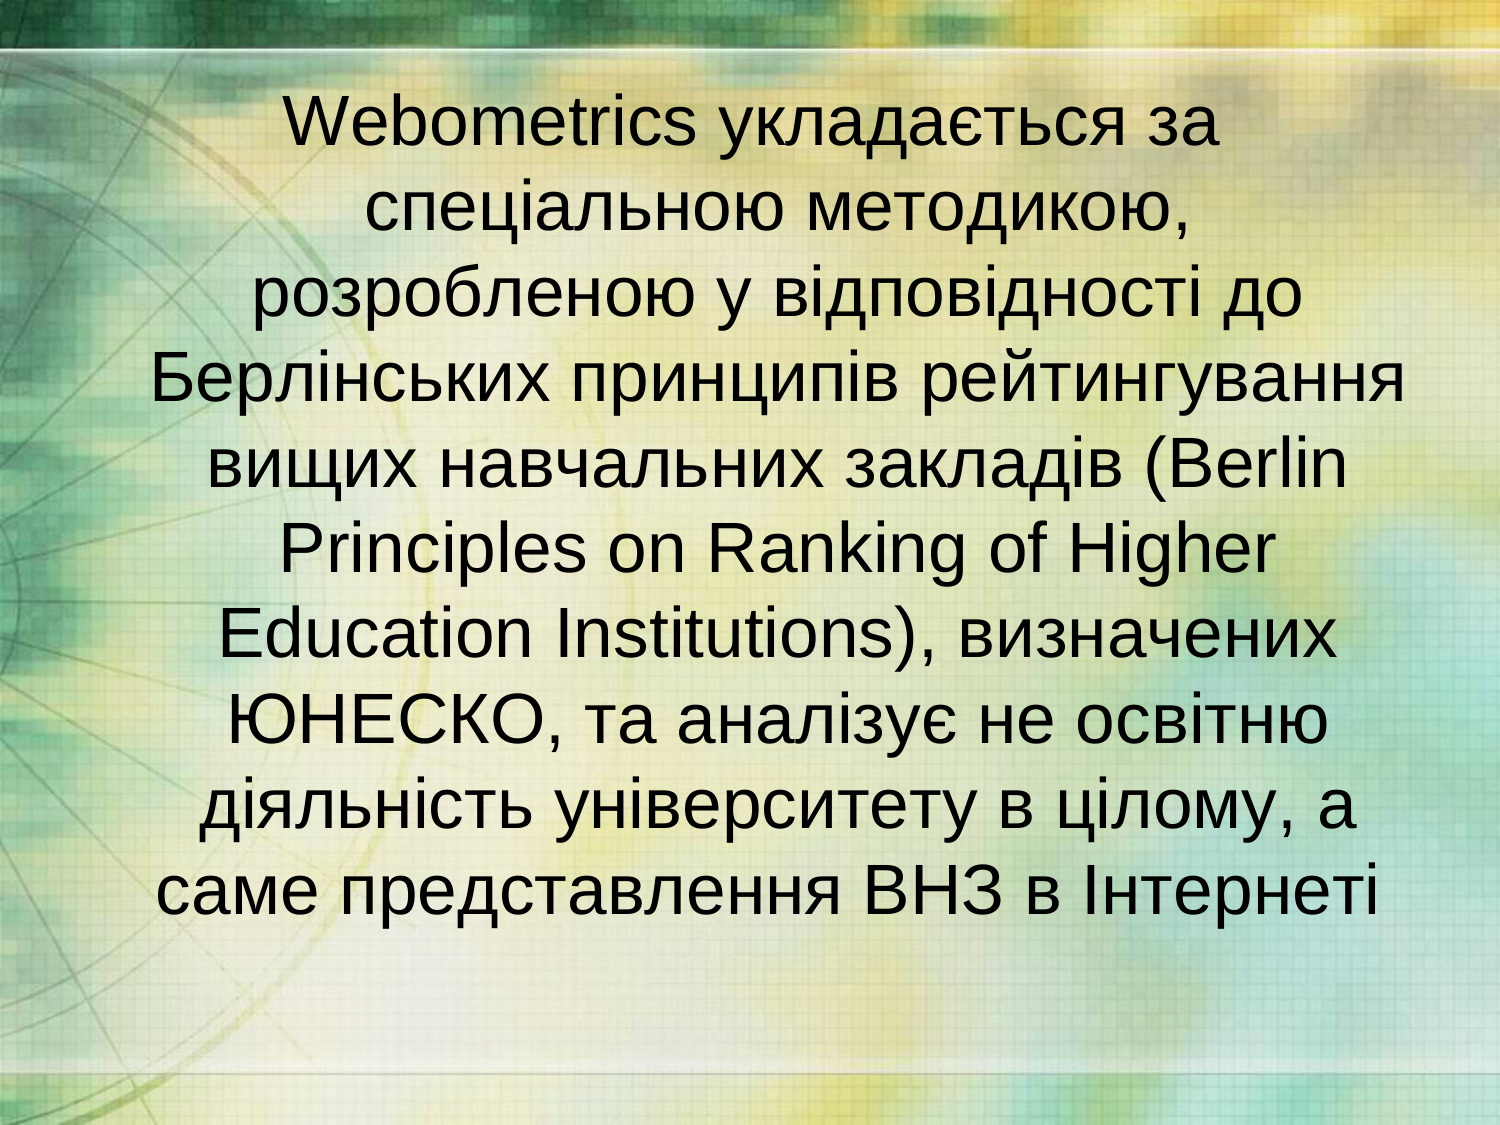

# Webometrics укладається за спеціальною методикою, розробленою у відповідності до Берлінських принципів рейтингування вищих навчальних закладів (Berlin Principles on Ranking of Higher Education Institutions), визначених ЮНЕСКО, та аналізує не освітню діяльність університету в цілому, а саме представлення ВНЗ в Інтернеті